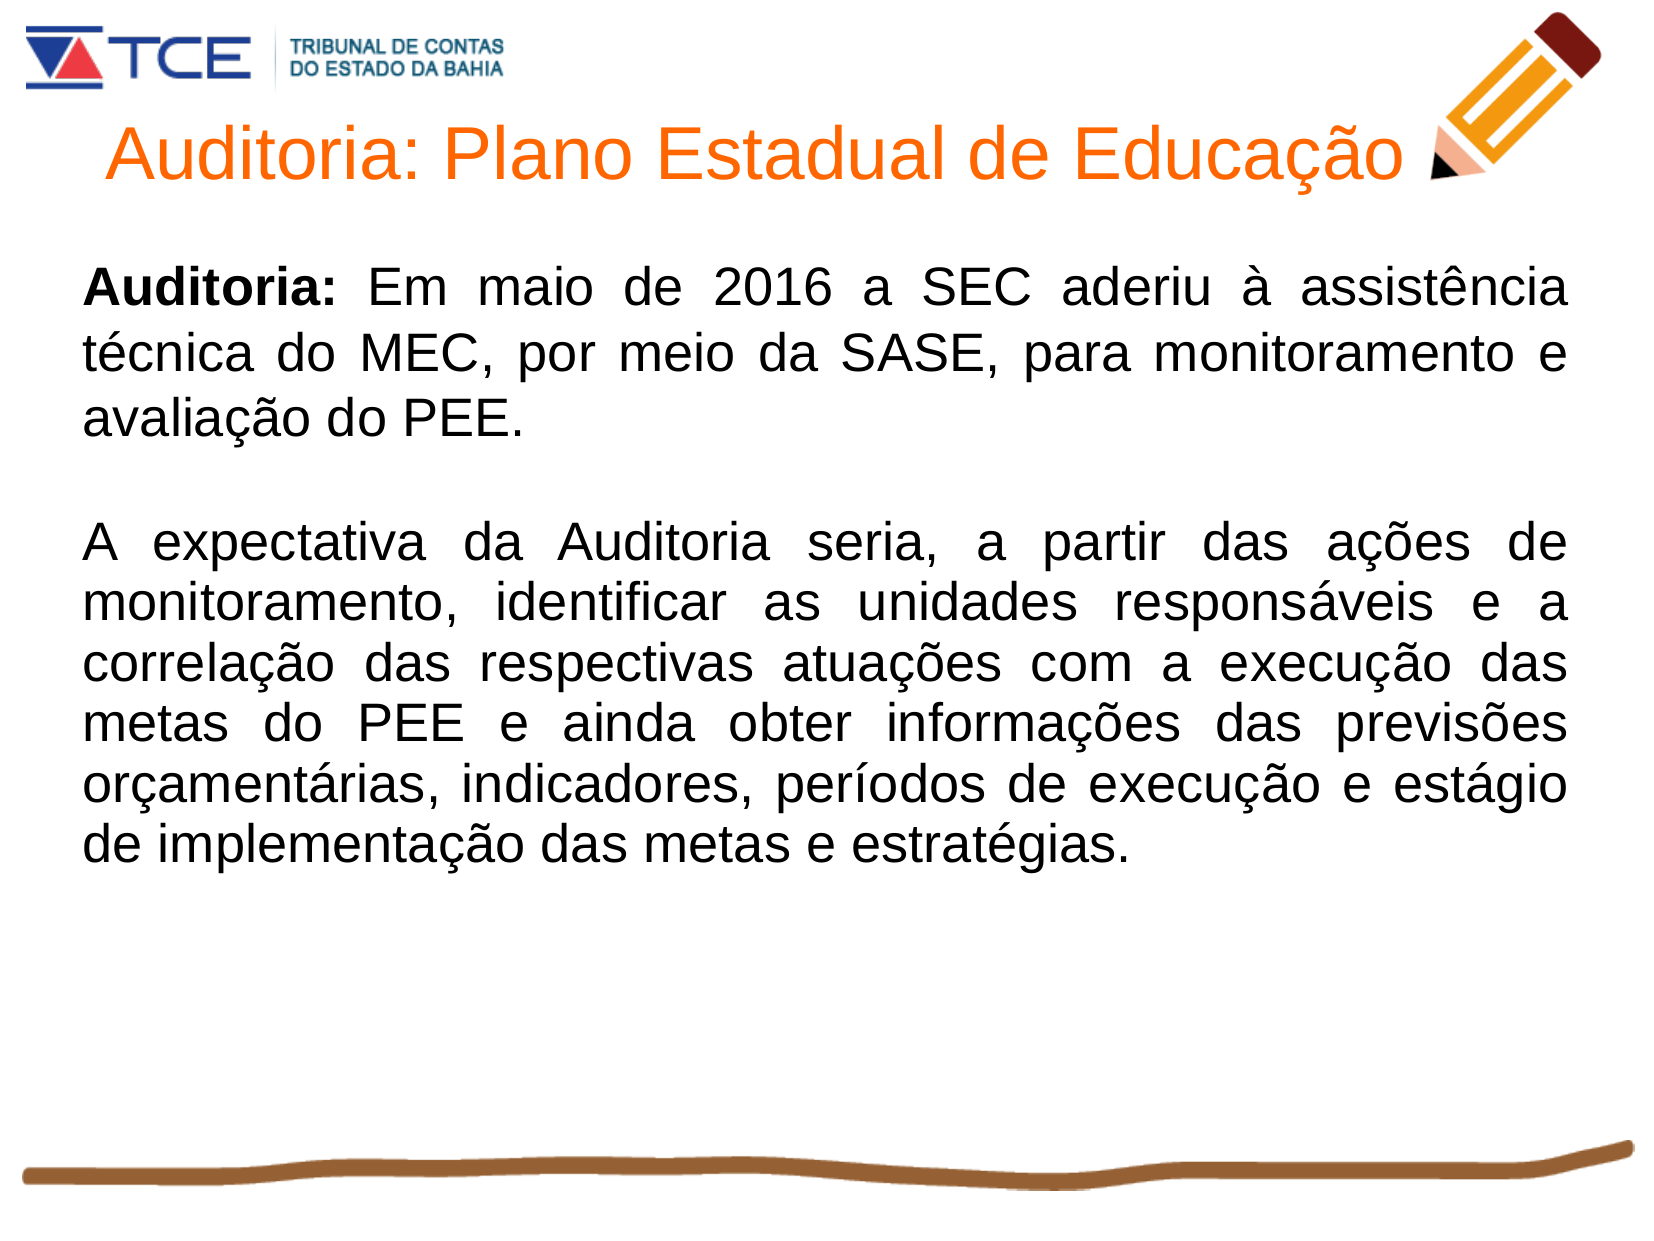

# Auditoria: Plano Estadual de Educação
Auditoria: Em maio de 2016 a SEC aderiu à assistência técnica do MEC, por meio da SASE, para monitoramento e avaliação do PEE.
A expectativa da Auditoria seria, a partir das ações de monitoramento, identificar as unidades responsáveis e a correlação das respectivas atuações com a execução das metas do PEE e ainda obter informações das previsões orçamentárias, indicadores, períodos de execução e estágio de implementação das metas e estratégias.